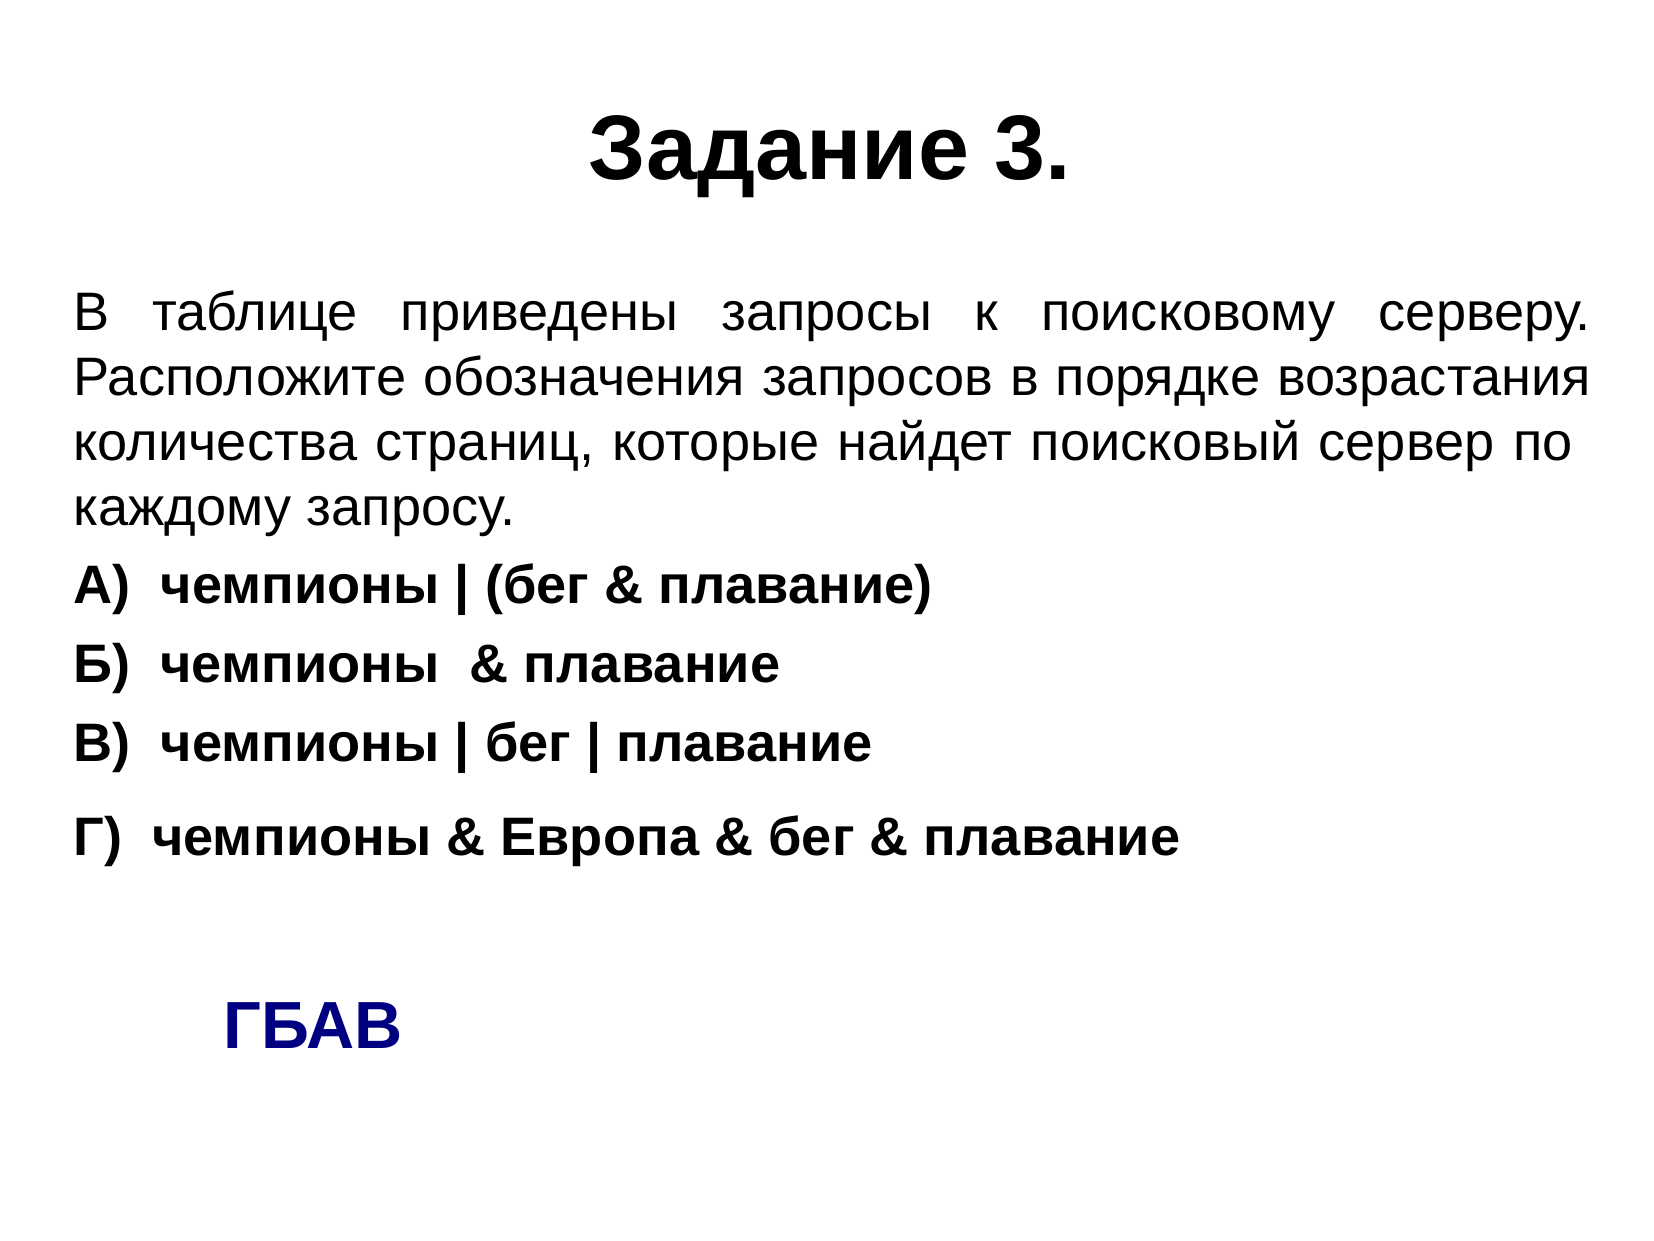

# Задание 3.
В таблице приведены запросы к поисковому серверу. Расположите обозначения запросов в порядке возрастания количества страниц, которые найдет поисковый сервер по каждому запросу.
A) чемпионы | (бег & плавание)
Б) чемпионы & плавание
В) чемпионы | бег | плавание
Г) чемпионы & Европа & бег & плавание
	ГБАВ